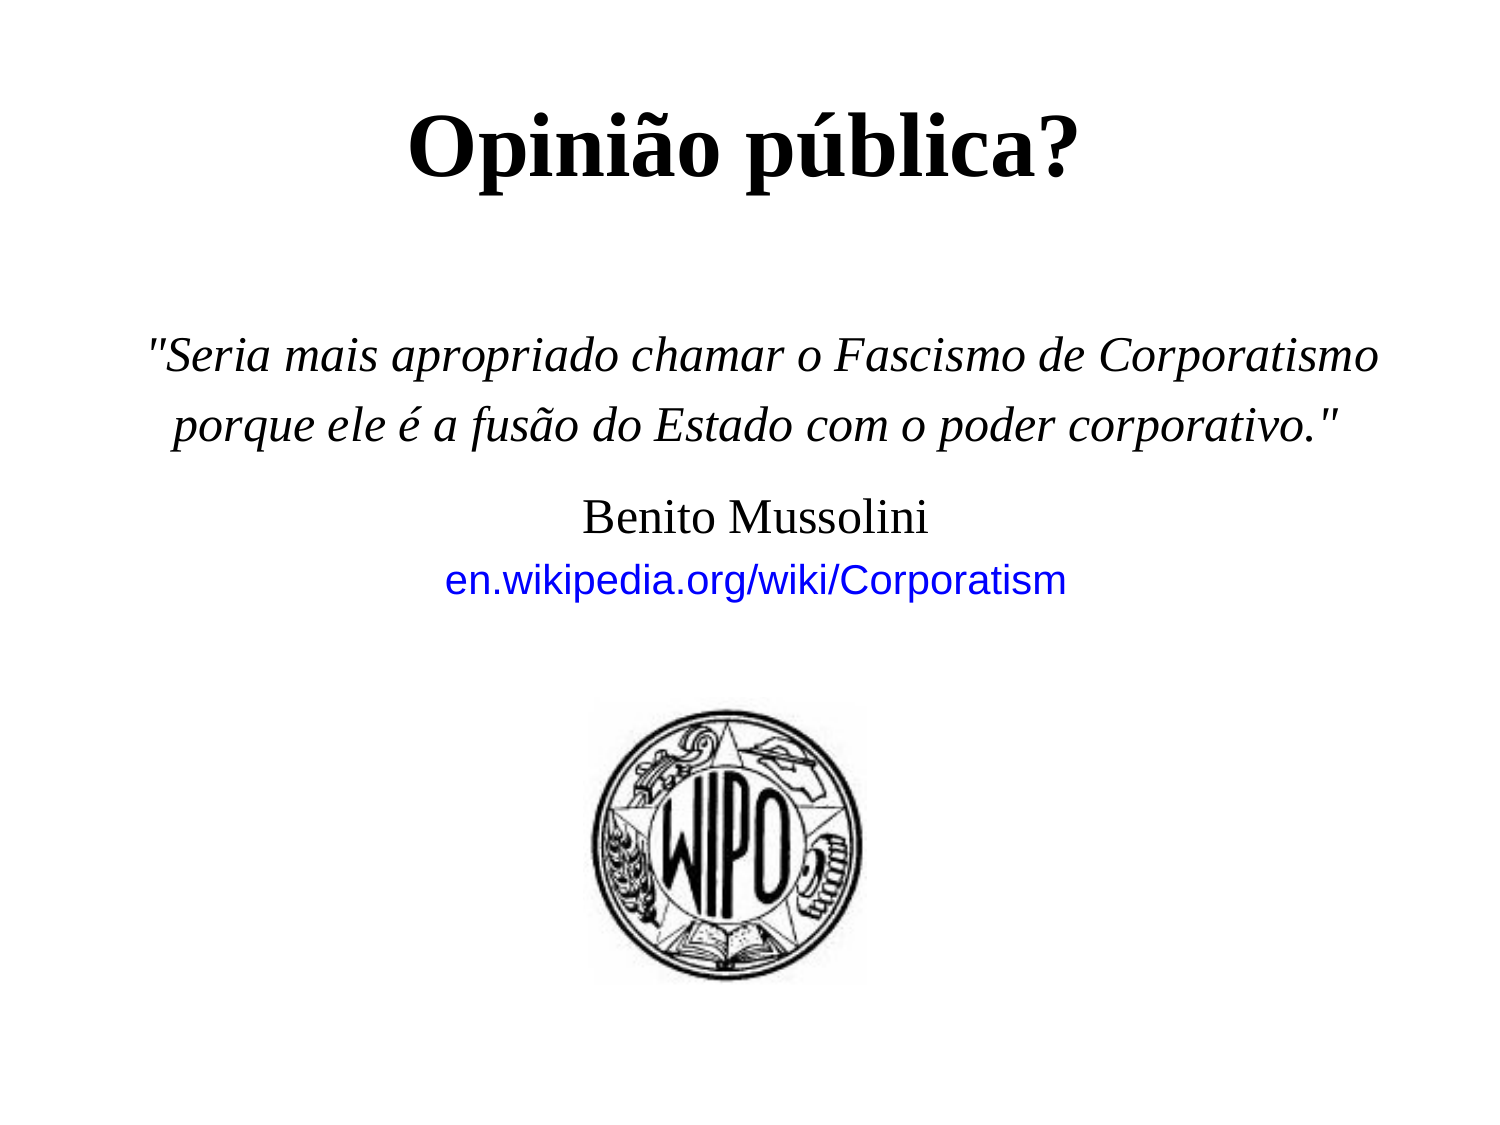

# Opinião pública?
 "Seria mais apropriado chamar o Fascismo de Corporatismo porque ele é a fusão do Estado com o poder corporativo."
Benito Mussolini
en.wikipedia.org/wiki/Corporatism